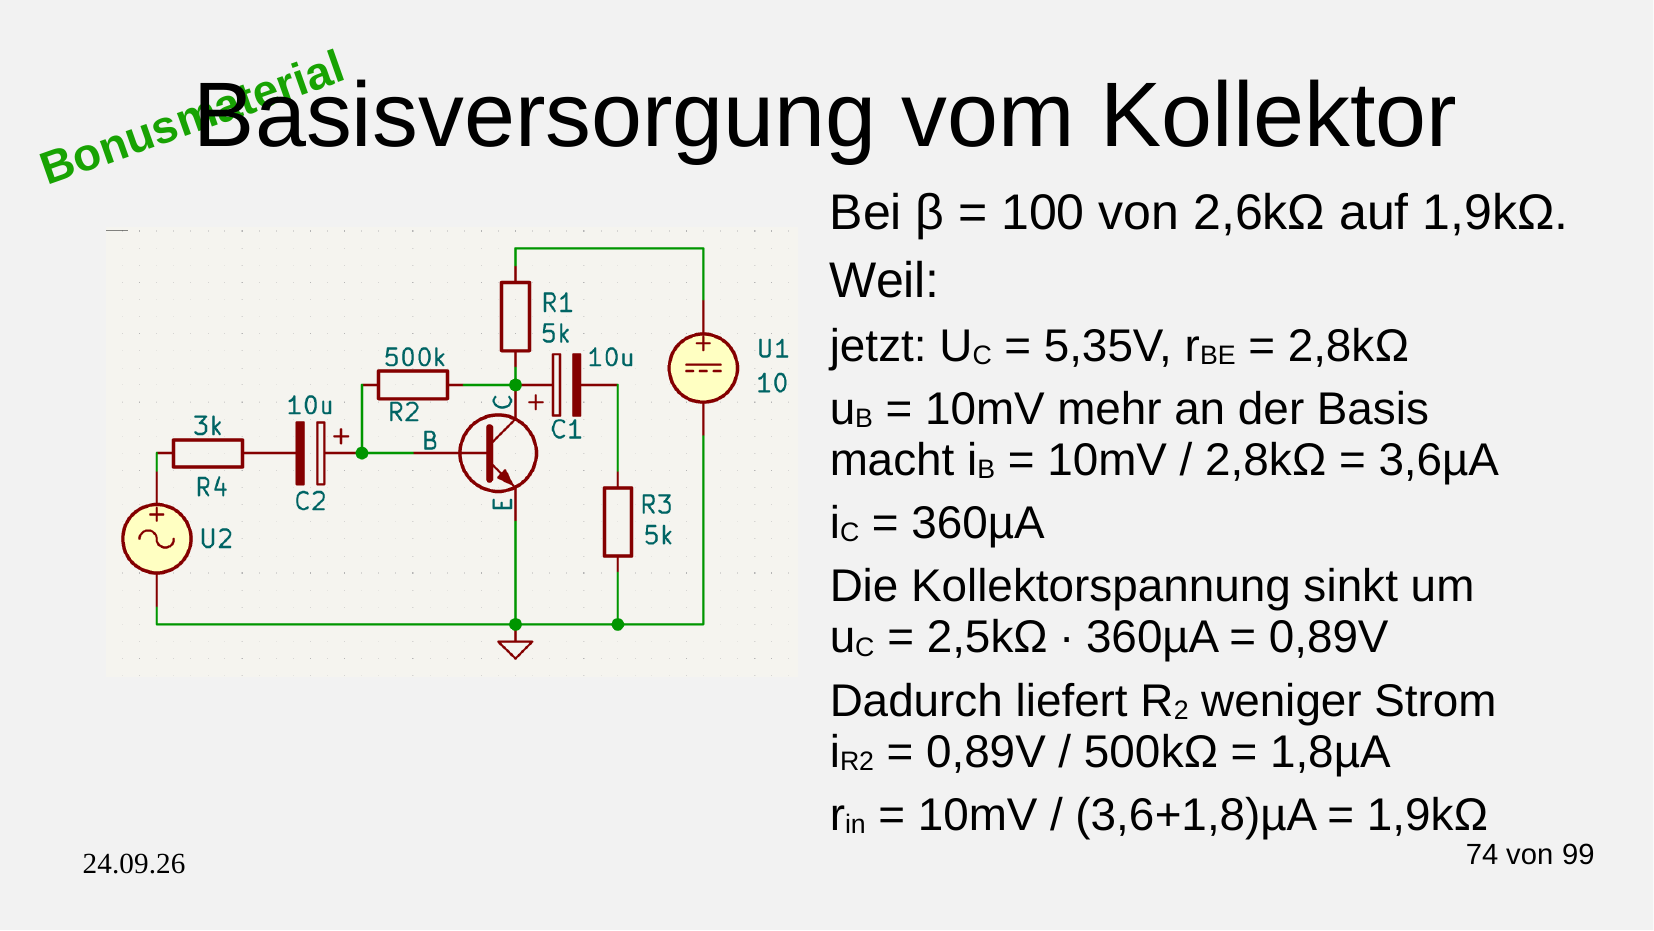

# Basisversorgung vom Kollektor
Bei β = 100 von 2,6kΩ auf 1,9kΩ.
Weil:
jetzt: UC = 5,35V, rBE = 2,8kΩ
uB = 10mV mehr an der Basis
macht iB = 10mV / 2,8kΩ = 3,6µA
iC = 360µA
Die Kollektorspannung sinkt um
uC = 2,5kΩ ∙ 360µA = 0,89V
Dadurch liefert R2 weniger Strom
iR2 = 0,89V / 500kΩ = 1,8µA
rin = 10mV / (3,6+1,8)µA = 1,9kΩ
74